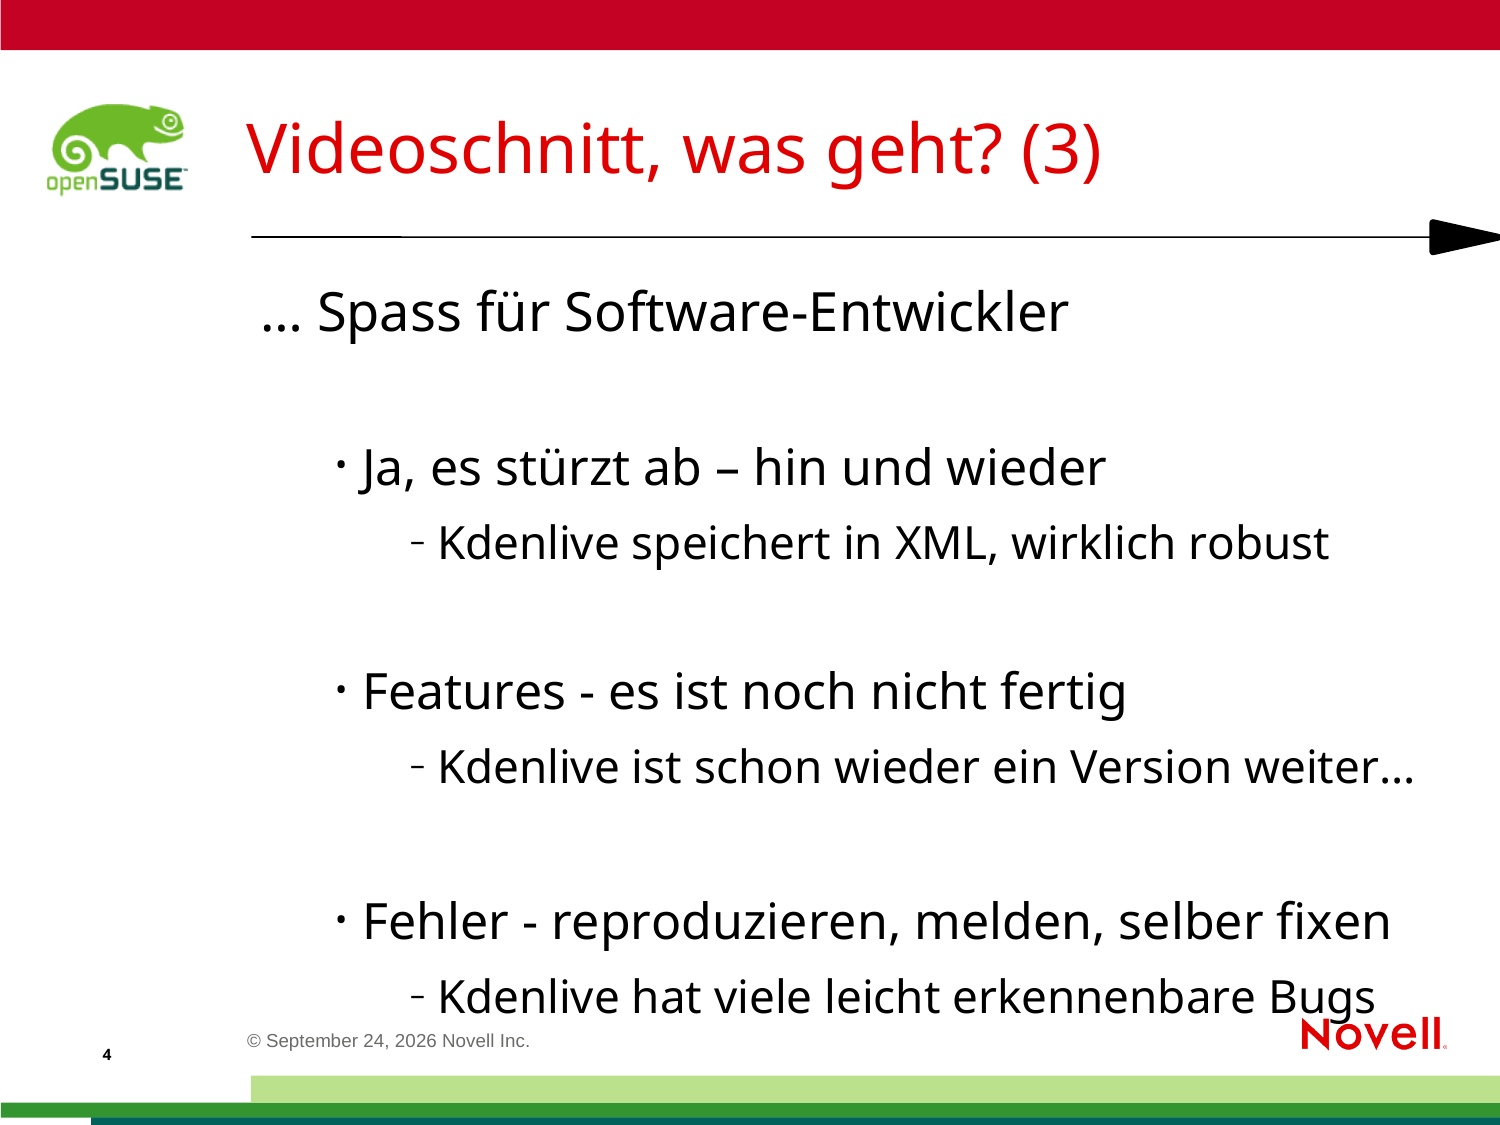

# Videoschnitt, was geht? (3)
… Spass für Software-Entwickler
Ja, es stürzt ab – hin und wieder
Kdenlive speichert in XML, wirklich robust
Features - es ist noch nicht fertig
Kdenlive ist schon wieder ein Version weiter...
Fehler - reproduzieren, melden, selber fixen
Kdenlive hat viele leicht erkennenbare Bugs